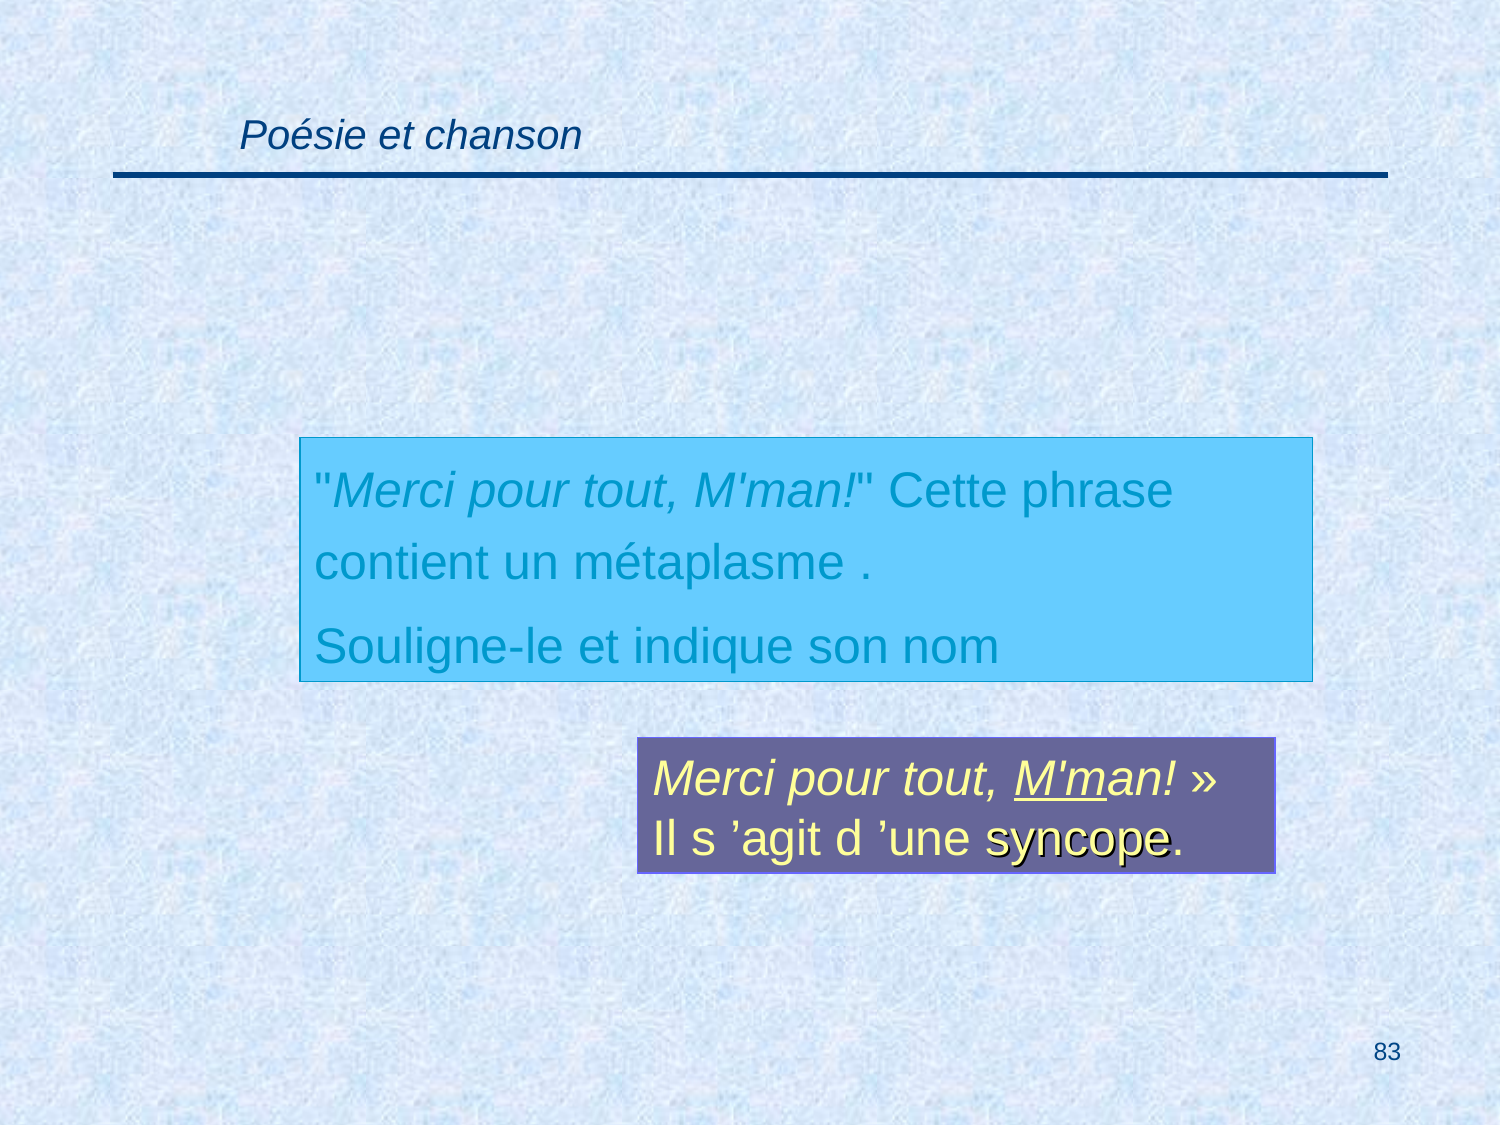

Poésie et chanson
"Merci pour tout, M'man!" Cette phrase contient un métaplasme .
Souligne-le et indique son nom
Merci pour tout, M'man! »
Il s ’agit d ’une syncope.
83